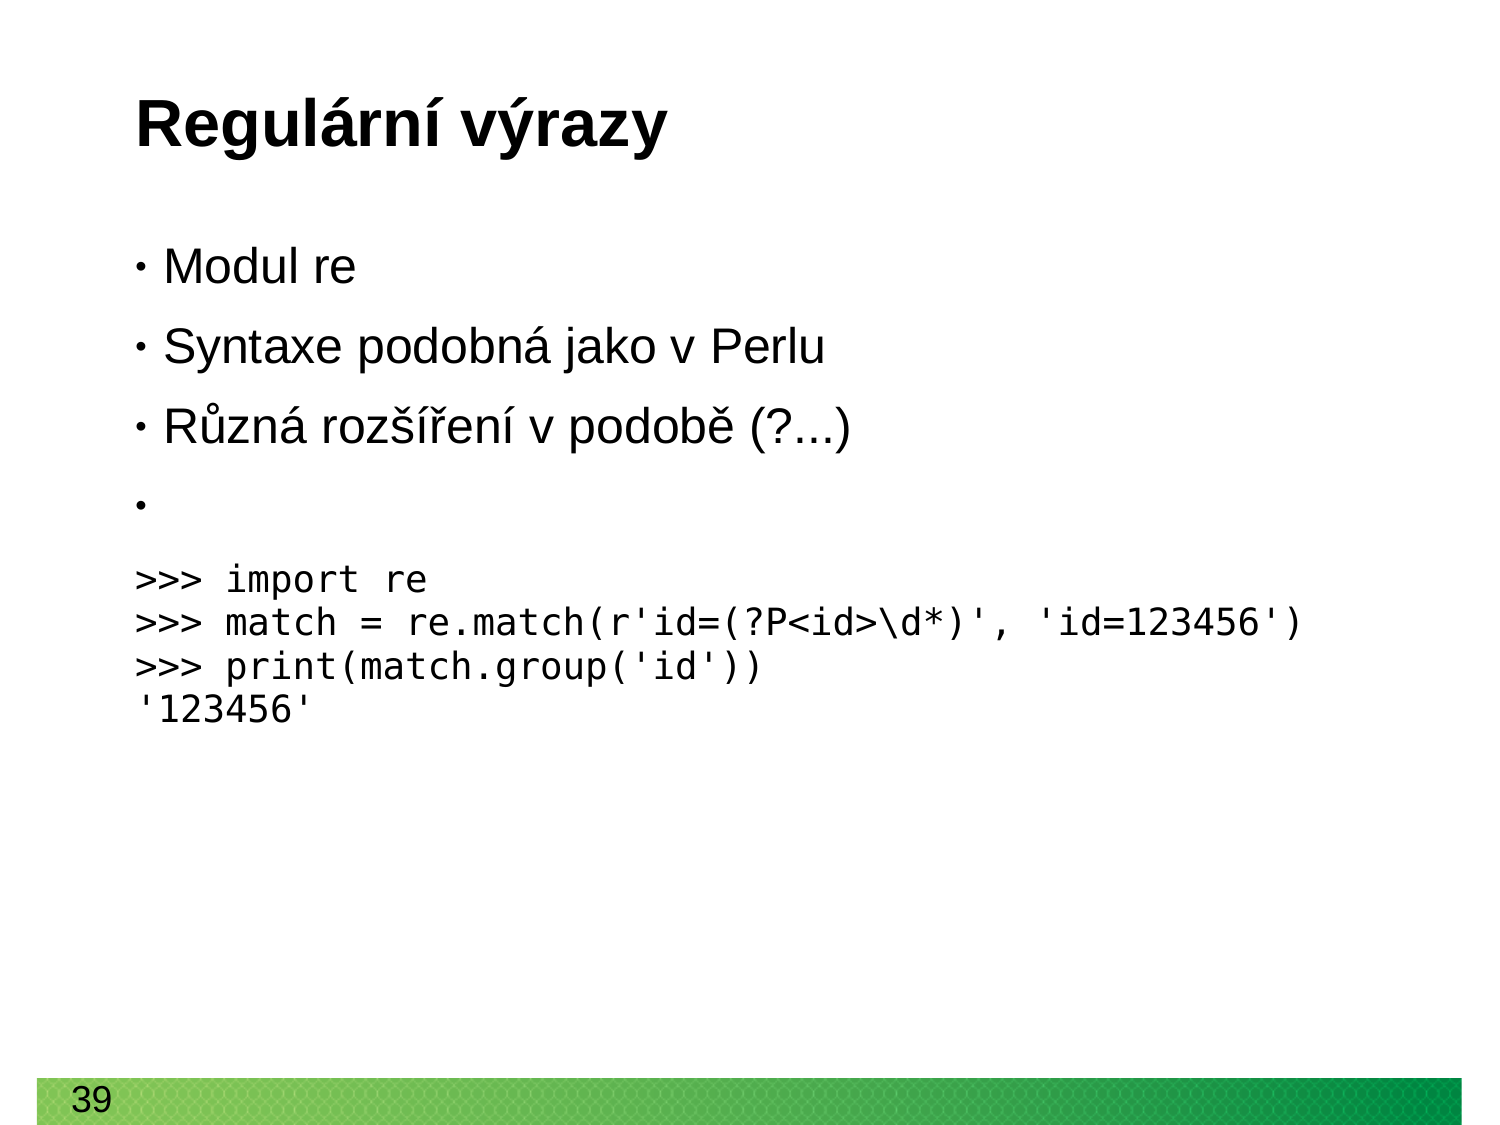

# Regulární výrazy
Modul re
Syntaxe podobná jako v Perlu
Různá rozšíření v podobě (?...)
>>> import re
>>> match = re.match(r'id=(?P<id>\d*)', 'id=123456')
>>> print(match.group('id'))
'123456'